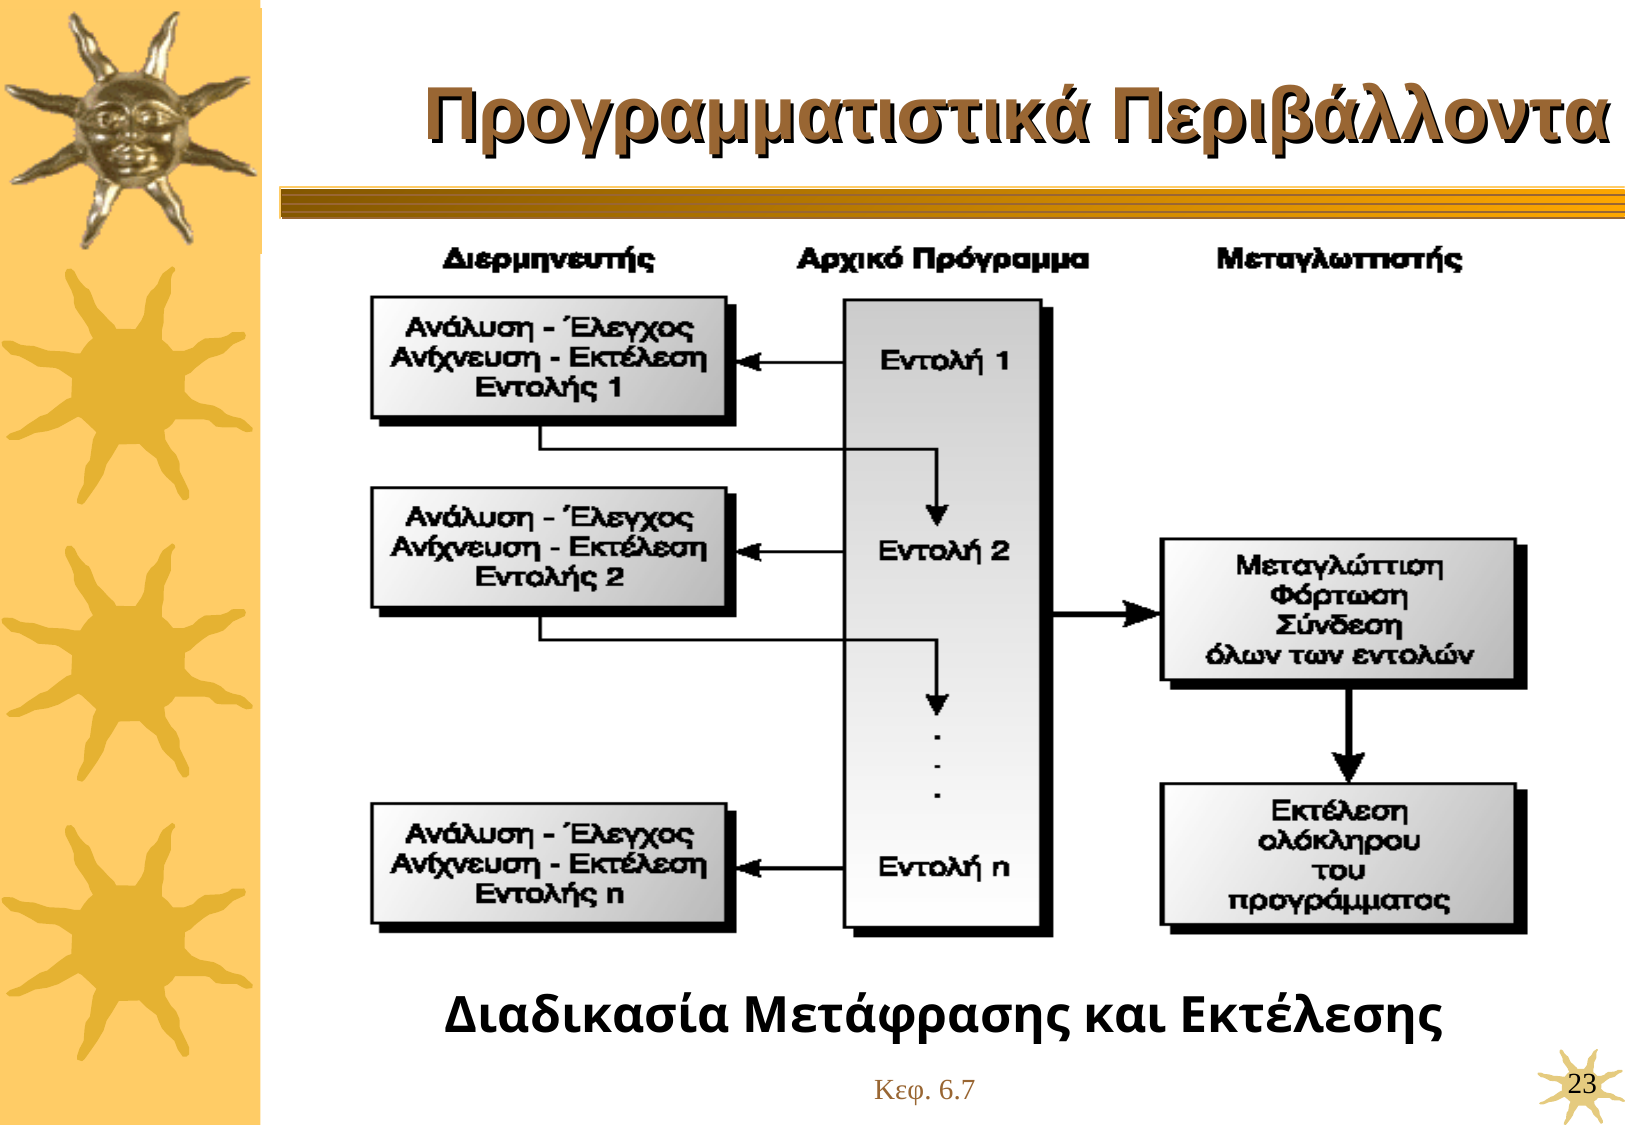

Προγραμματιστικά Περιβάλλοντα
Διαδικασία Μετάφρασης και Εκτέλεσης
23
Κεφ. 6.7